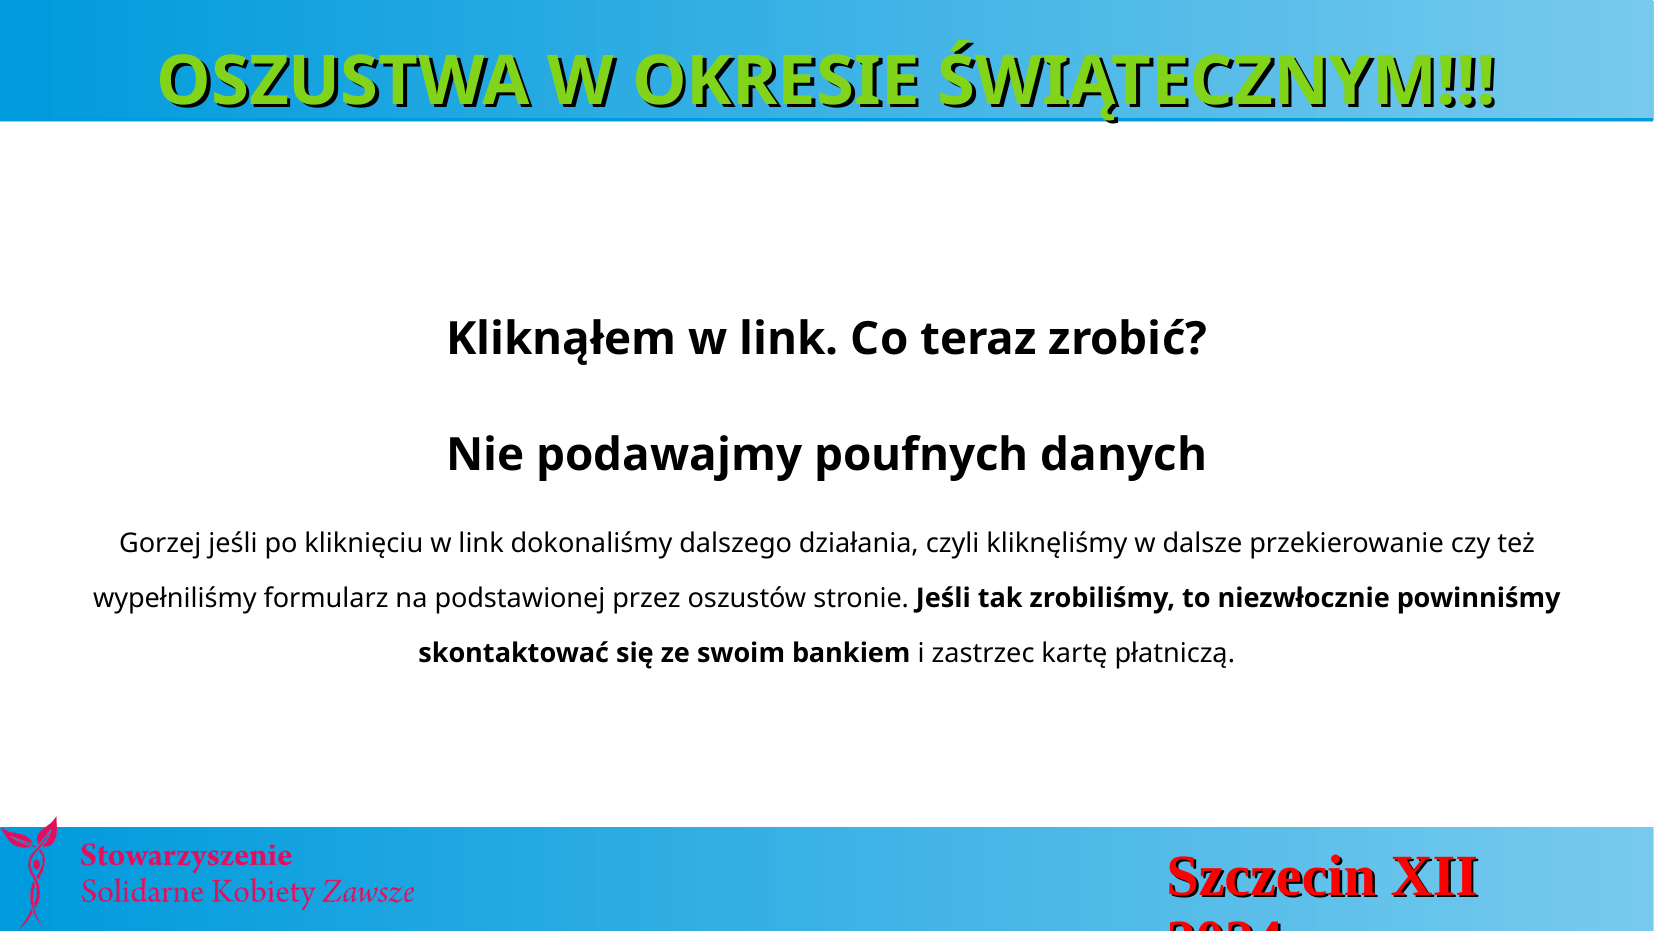

# OSZUSTWA W OKRESIE ŚWIĄTECZNYM!!!
Kliknąłem w link. Co teraz zrobić?
Nie podawajmy poufnych danych
Gorzej jeśli po kliknięciu w link dokonaliśmy dalszego działania, czyli kliknęliśmy w dalsze przekierowanie czy też wypełniliśmy formularz na podstawionej przez oszustów stronie. Jeśli tak zrobiliśmy, to niezwłocznie powinniśmy skontaktować się ze swoim bankiem i zastrzec kartę płatniczą.
Szczecin XII 2024
10